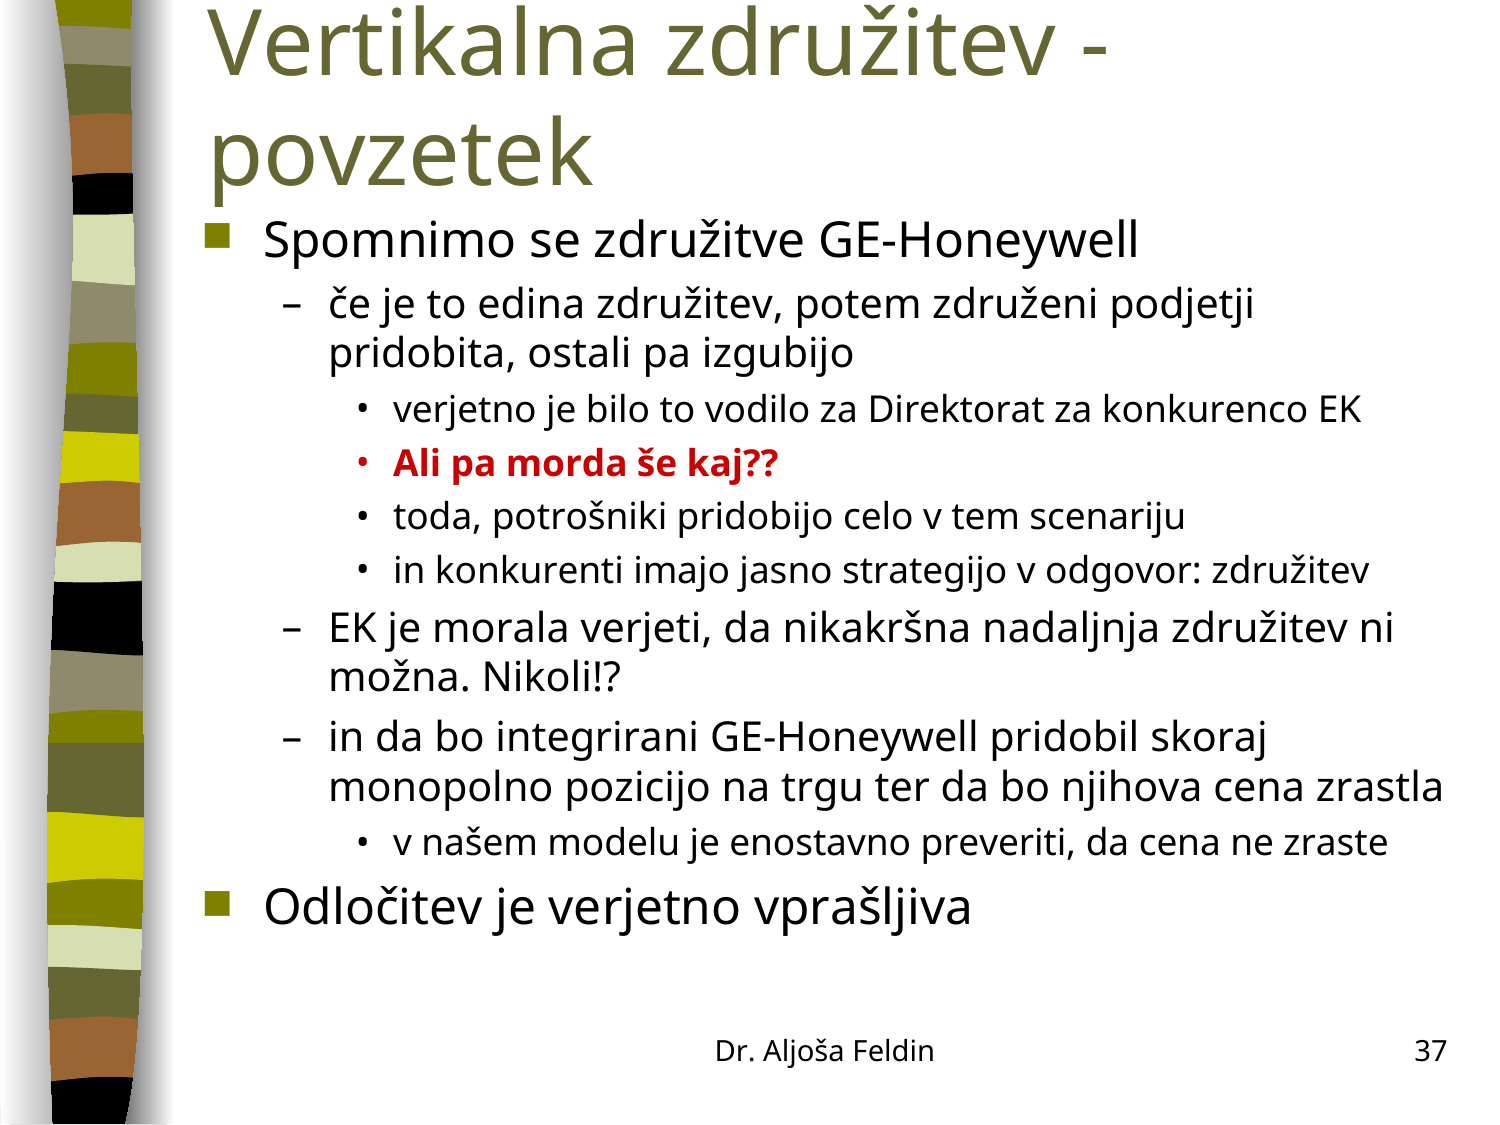

Vertikalna združitev - povzetek
# Spomnimo se združitve GE-Honeywell
če je to edina združitev, potem združeni podjetji pridobita, ostali pa izgubijo
verjetno je bilo to vodilo za Direktorat za konkurenco EK
Ali pa morda še kaj??
toda, potrošniki pridobijo celo v tem scenariju
in konkurenti imajo jasno strategijo v odgovor: združitev
EK je morala verjeti, da nikakršna nadaljnja združitev ni možna. Nikoli!?
in da bo integrirani GE-Honeywell pridobil skoraj monopolno pozicijo na trgu ter da bo njihova cena zrastla
v našem modelu je enostavno preveriti, da cena ne zraste
Odločitev je verjetno vprašljiva
Dr. Aljoša Feldin